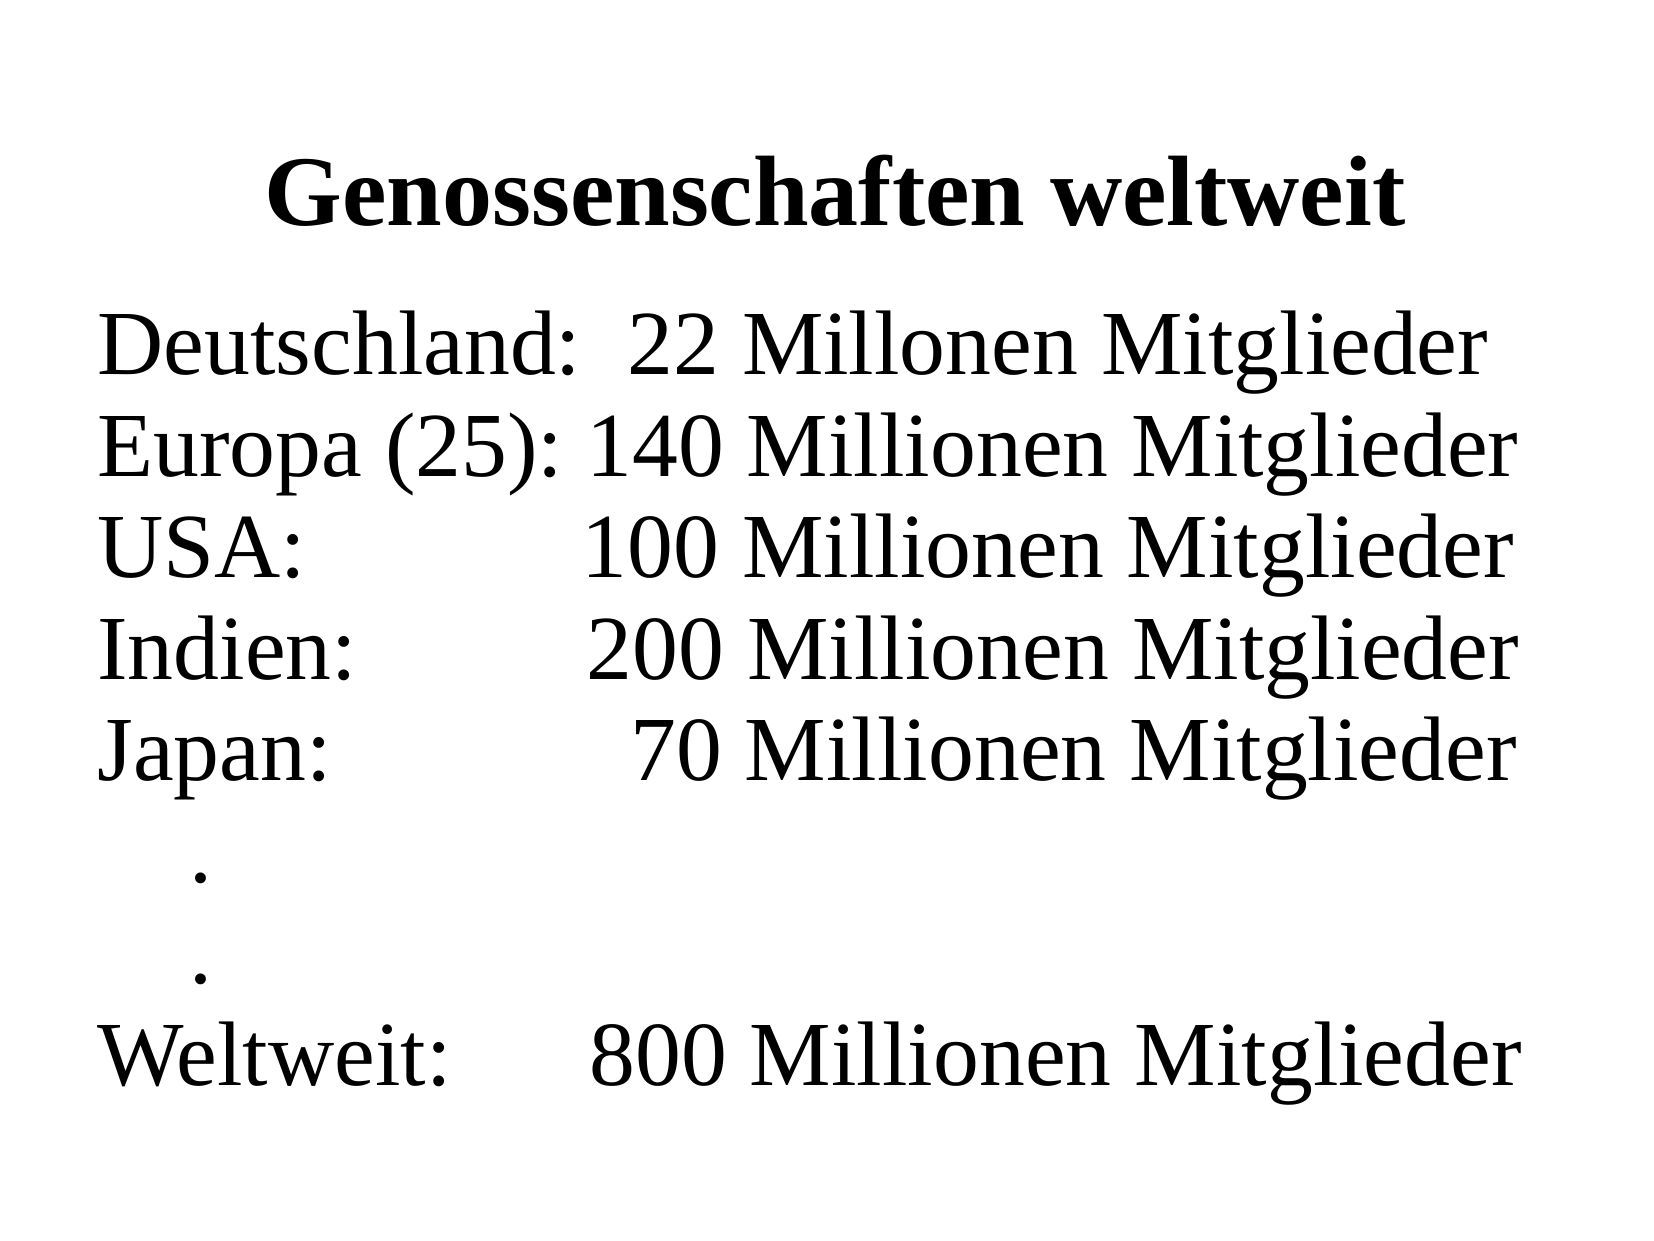

Genossenschaften weltweit
Deutschland: 22 Millonen Mitglieder
Europa (25): 140 Millionen Mitglieder
USA: 100 Millionen Mitglieder
Indien: 200 Millionen Mitglieder
Japan: 70 Millionen Mitglieder
 .
 .
Weltweit: 800 Millionen Mitglieder